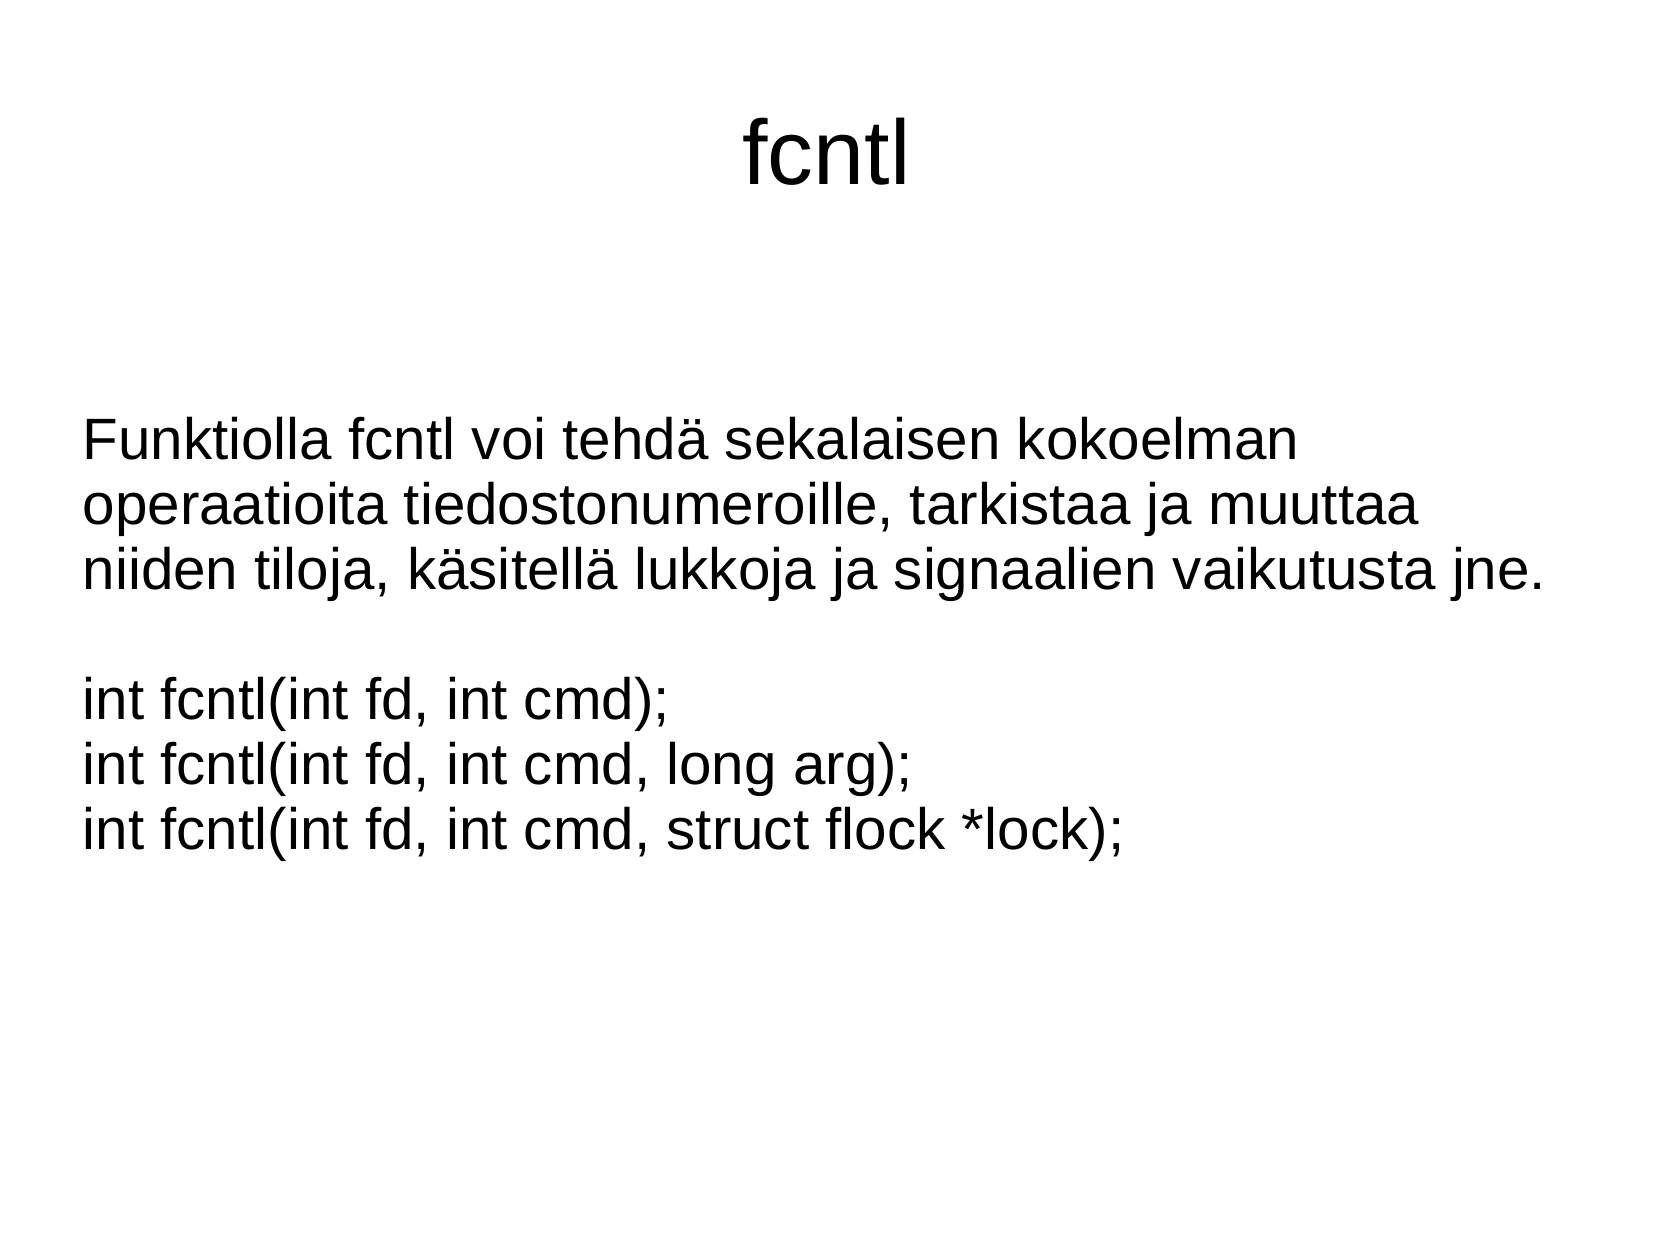

# fcntl
Funktiolla fcntl voi tehdä sekalaisen kokoelman operaatioita tiedostonumeroille, tarkistaa ja muuttaa niiden tiloja, käsitellä lukkoja ja signaalien vaikutusta jne.
int fcntl(int fd, int cmd);
int fcntl(int fd, int cmd, long arg);
int fcntl(int fd, int cmd, struct flock *lock);